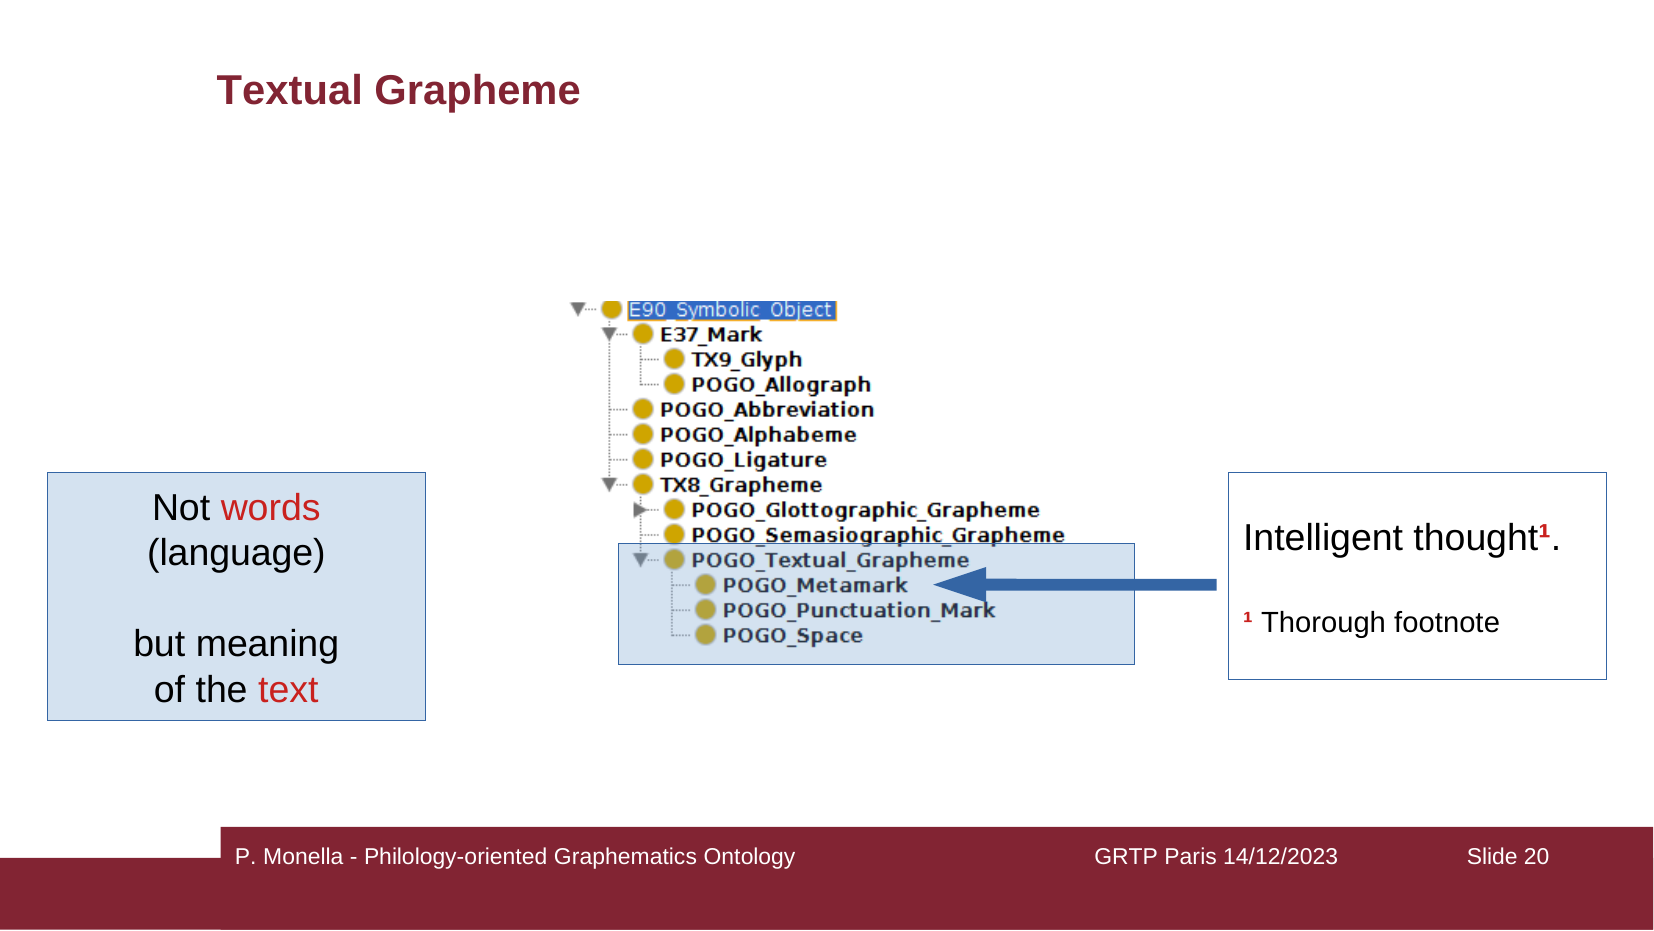

# Textual Grapheme
Not words (language)
but meaning
of the text
Intelligent thought¹.
¹ Thorough footnote
P. Monella - Philology-oriented Graphematics Ontology
20